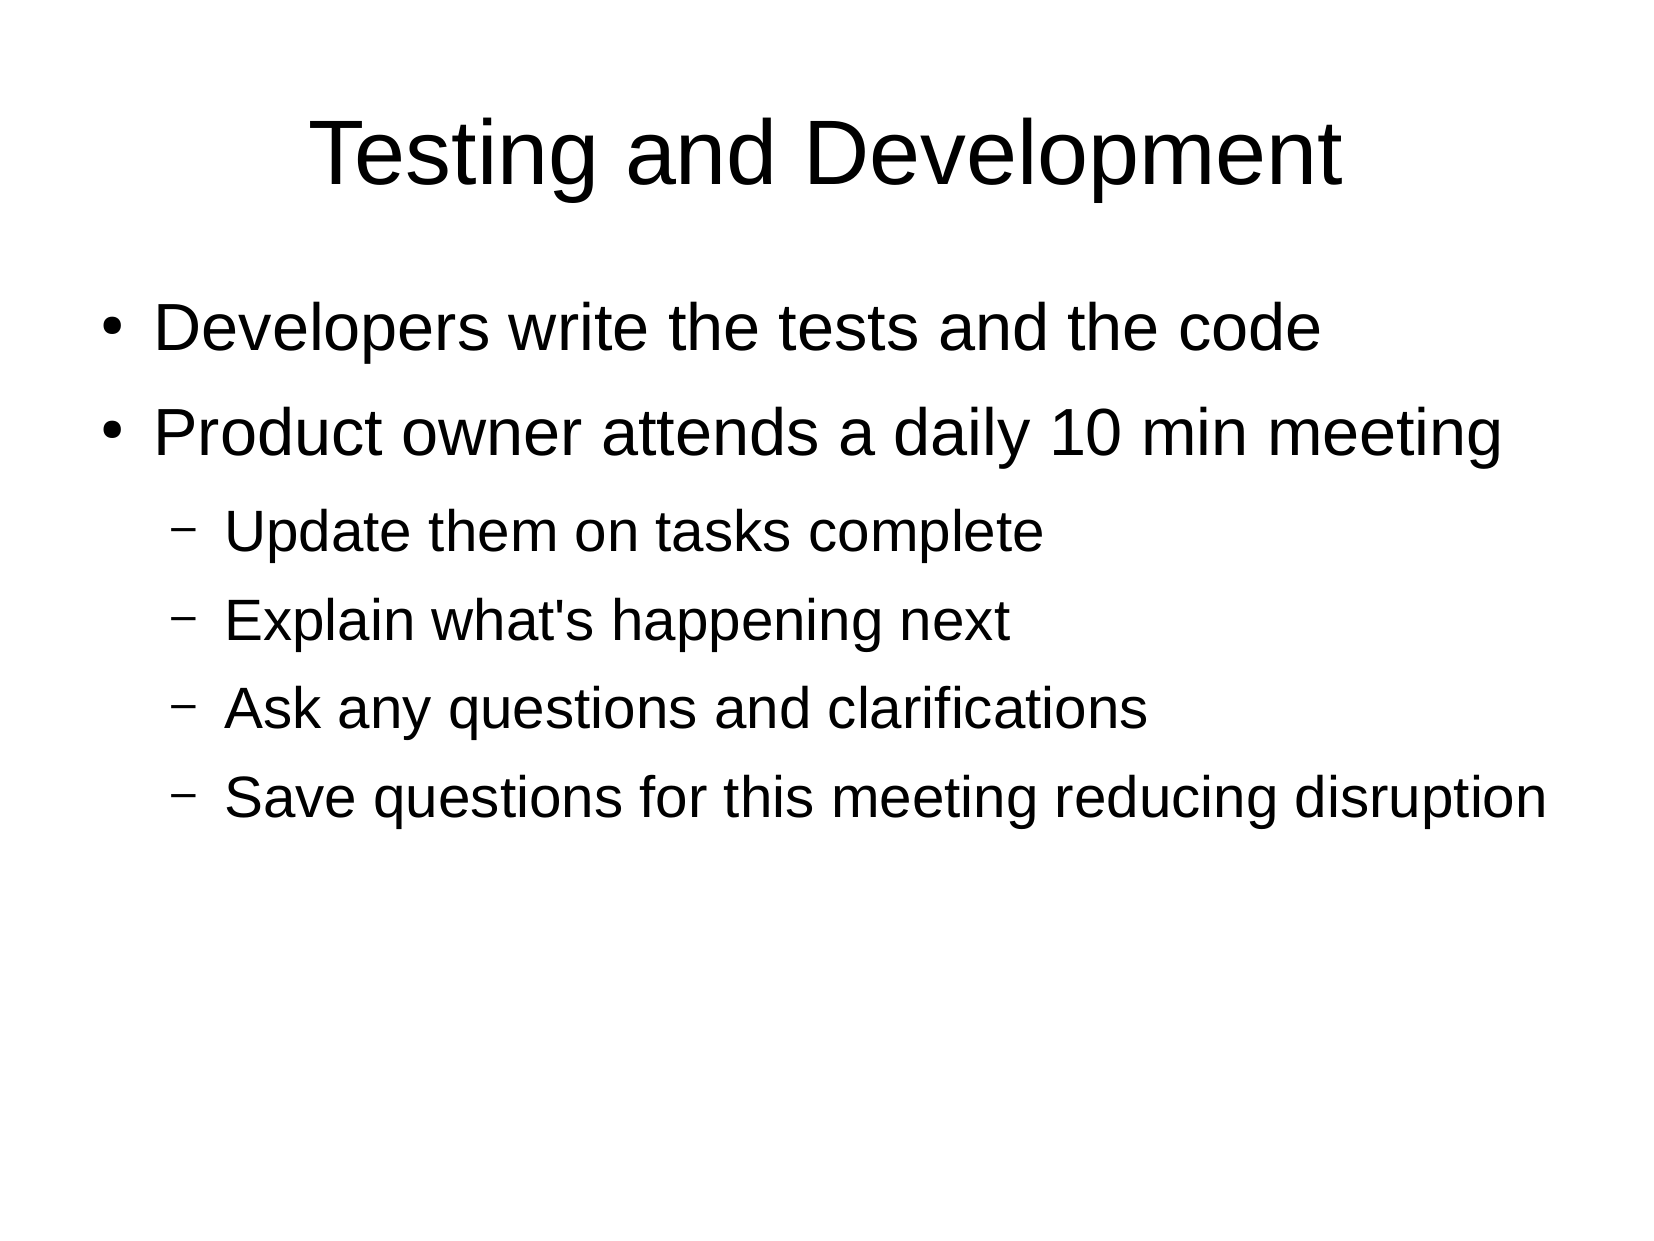

# Testing and Development
Developers write the tests and the code
Product owner attends a daily 10 min meeting
Update them on tasks complete
Explain what's happening next
Ask any questions and clarifications
Save questions for this meeting reducing disruption